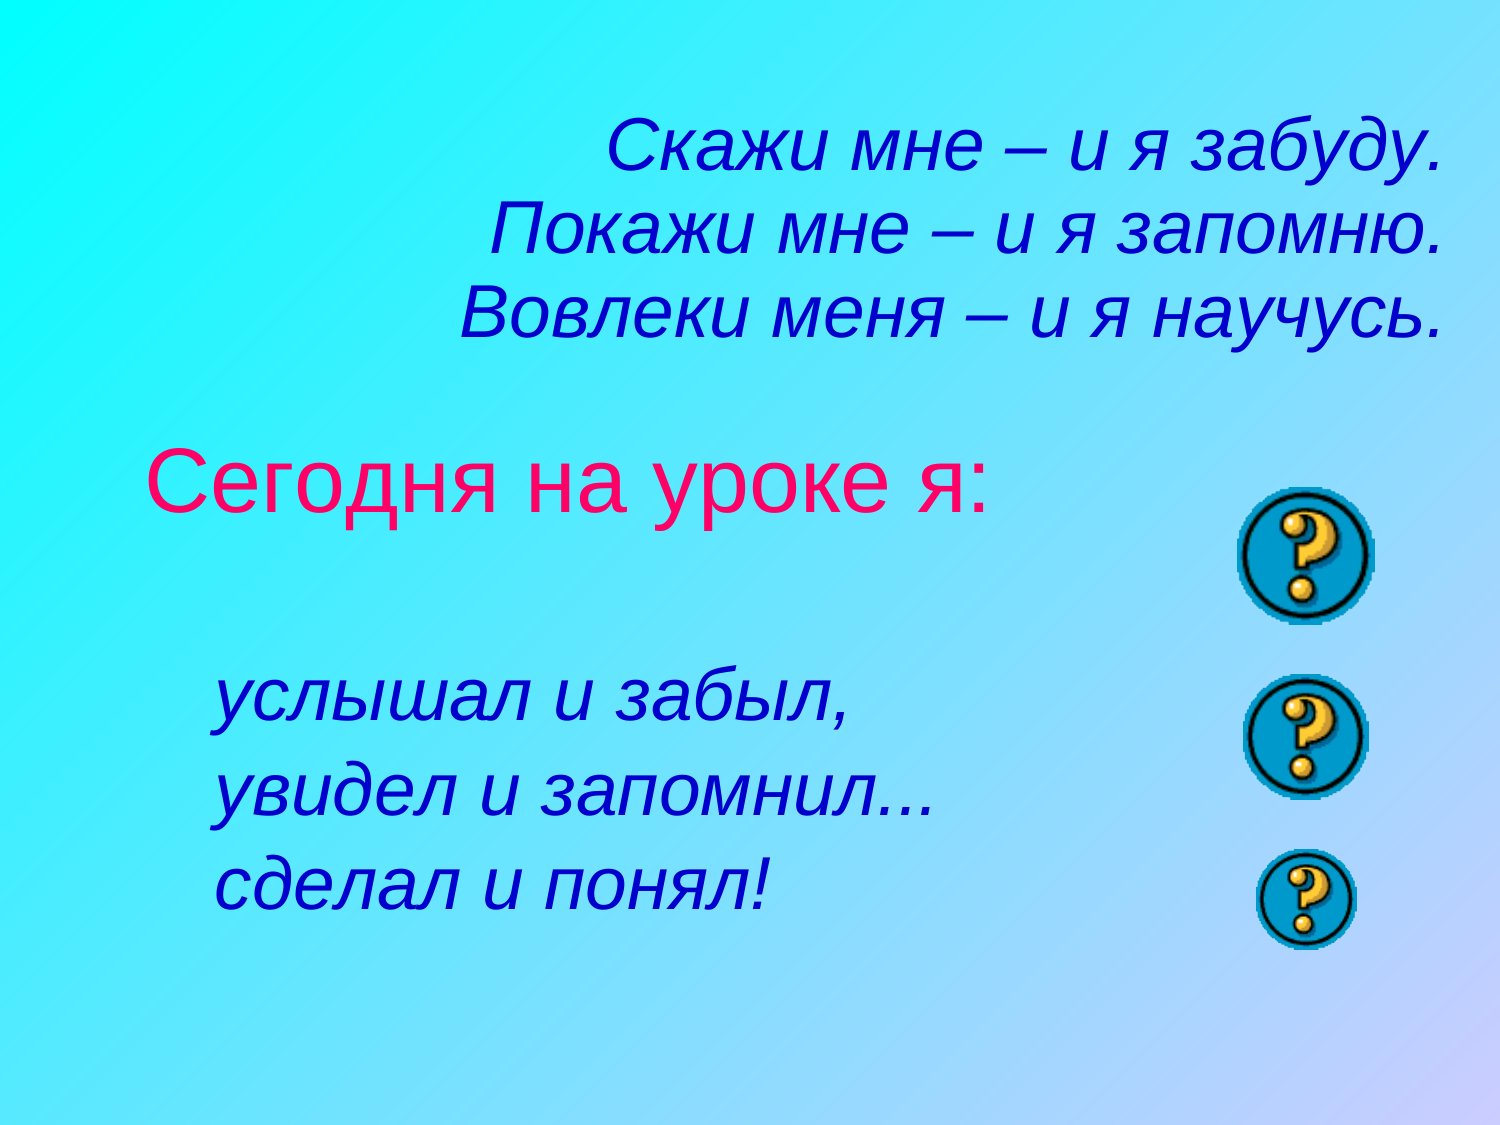

Скажи мне – и я забуду.
Покажи мне – и я запомню.
Вовлеки меня – и я научусь.
Сегодня на уроке я:
 услышал и забыл,
 увидел и запомнил...
 сделал и понял!